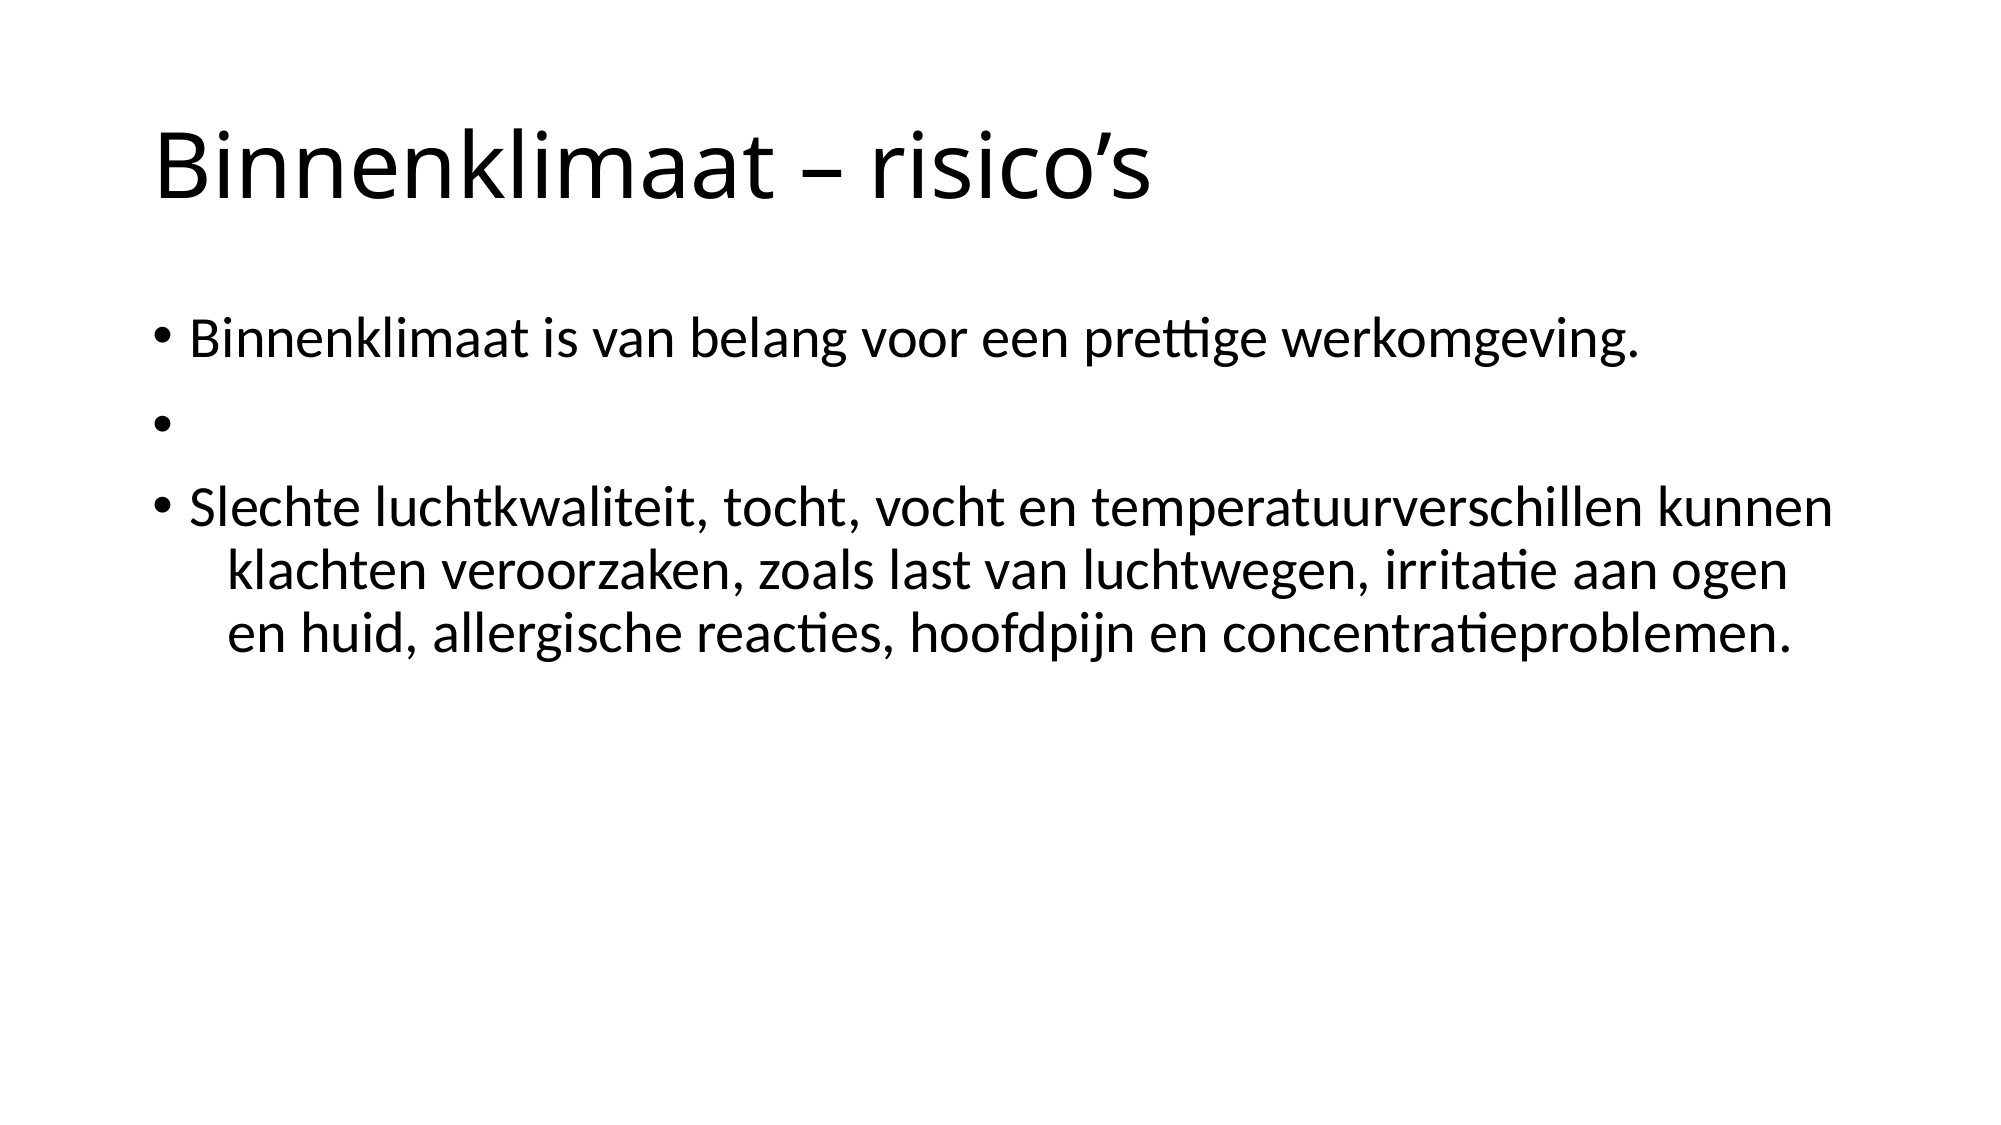

# Binnenklimaat – risico’s
Binnenklimaat is van belang voor een prettige werkomgeving.
Slechte luchtkwaliteit, tocht, vocht en temperatuurverschillen kunnen klachten veroorzaken, zoals last van luchtwegen, irritatie aan ogen en huid, allergische reacties, hoofdpijn en concentratieproblemen.